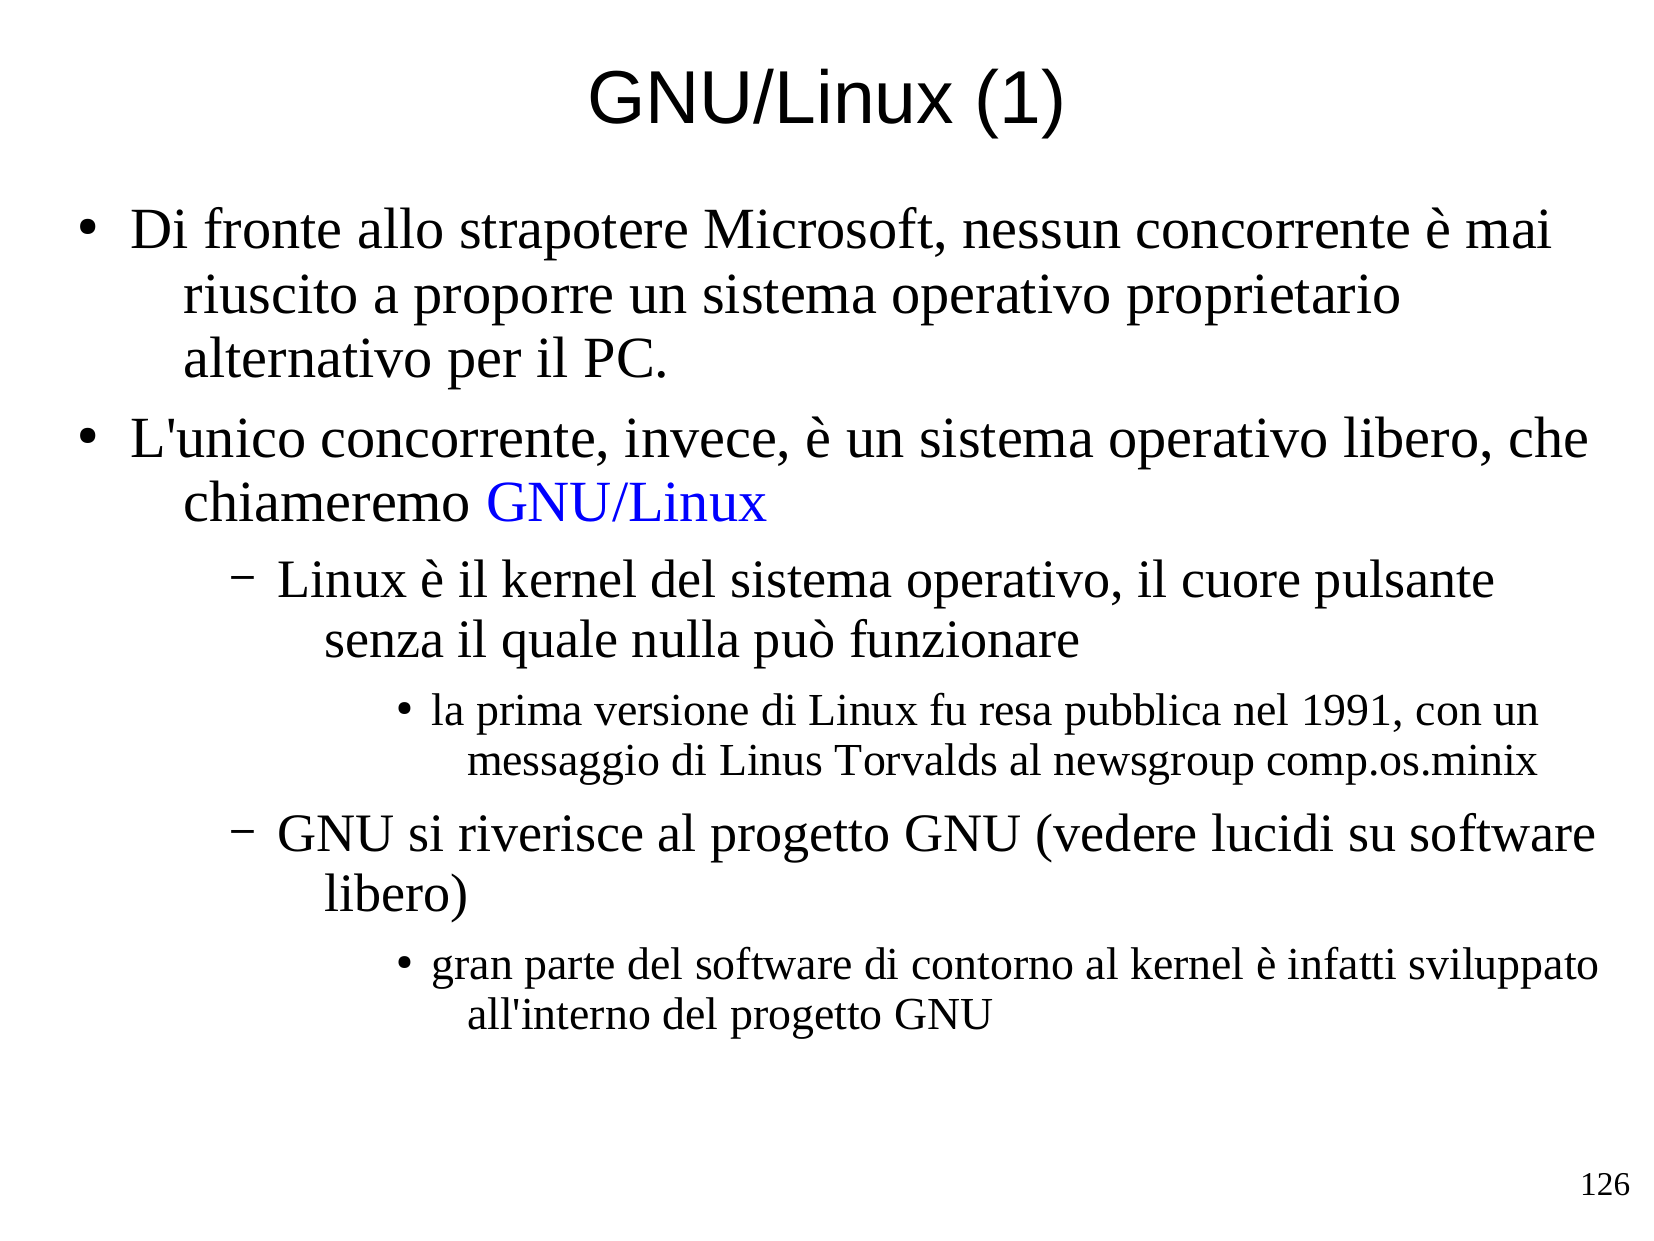

# GNU/Linux (1)
Di fronte allo strapotere Microsoft, nessun concorrente è mai riuscito a proporre un sistema operativo proprietario alternativo per il PC.
L'unico concorrente, invece, è un sistema operativo libero, che chiameremo GNU/Linux
Linux è il kernel del sistema operativo, il cuore pulsante senza il quale nulla può funzionare
la prima versione di Linux fu resa pubblica nel 1991, con un messaggio di Linus Torvalds al newsgroup comp.os.minix
GNU si riverisce al progetto GNU (vedere lucidi su software libero)
gran parte del software di contorno al kernel è infatti sviluppato all'interno del progetto GNU